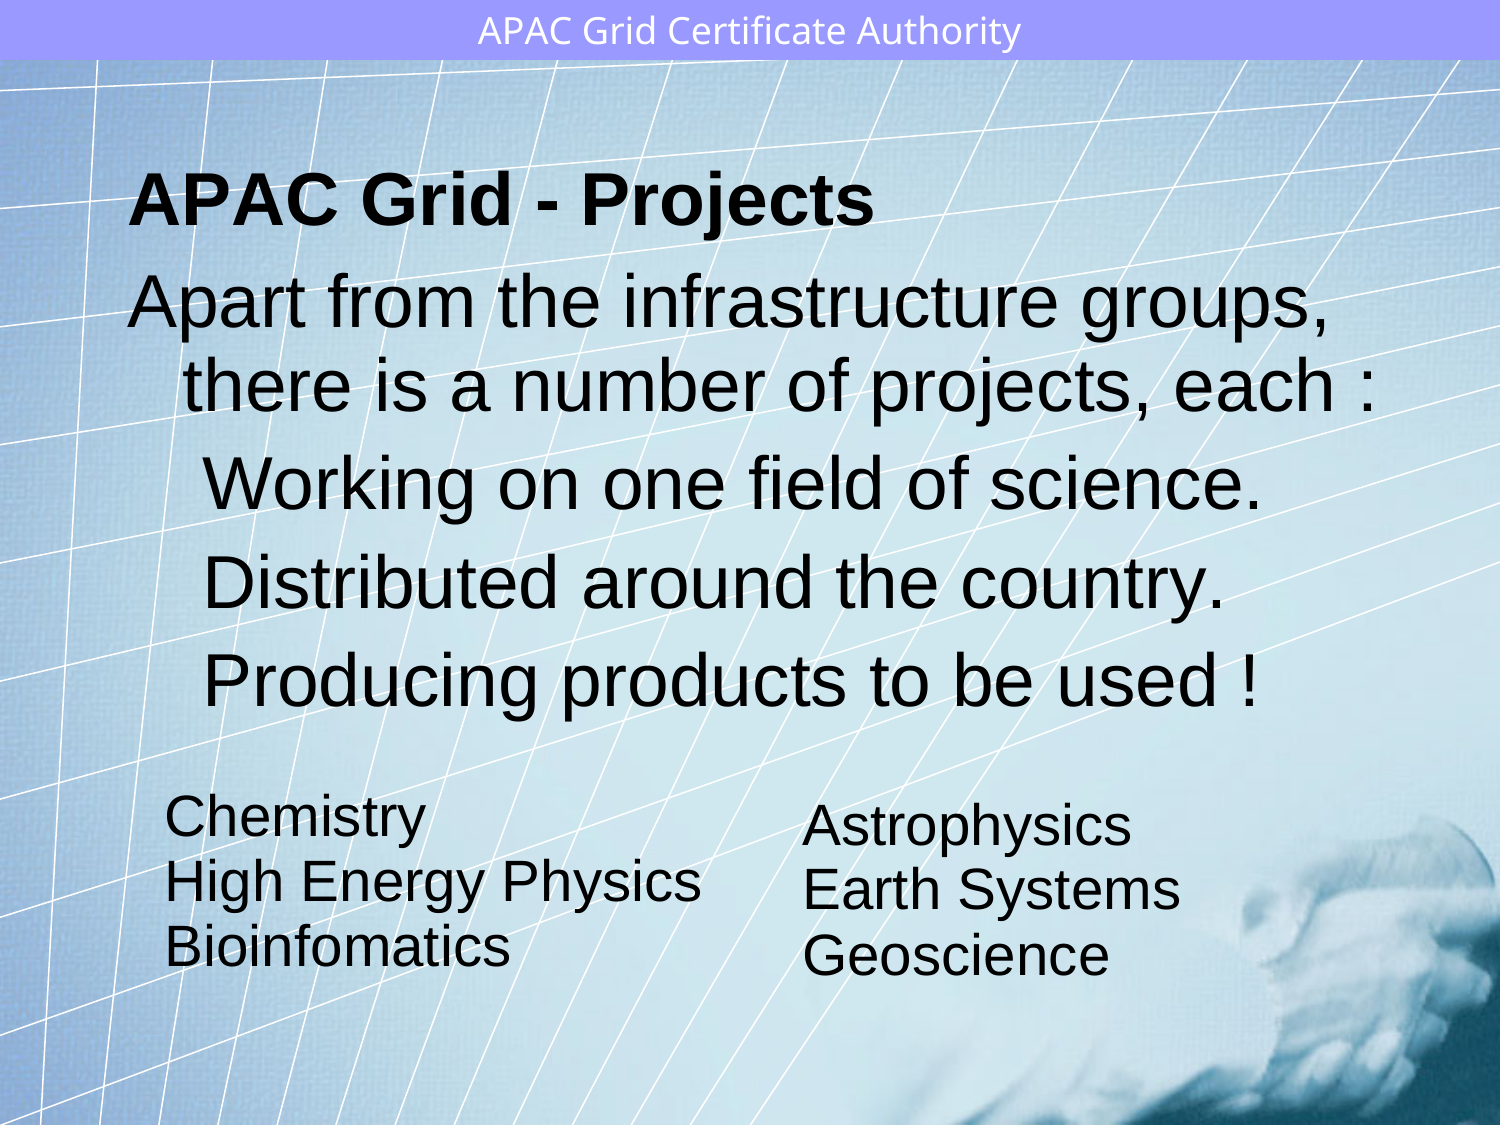

# APAC Grid - Projects
Apart from the infrastructure groups, there is a number of projects, each :
Working on one field of science.
Distributed around the country.
Producing products to be used !
Chemistry
High Energy Physics
Bioinfomatics
Astrophysics
Earth Systems
Geoscience